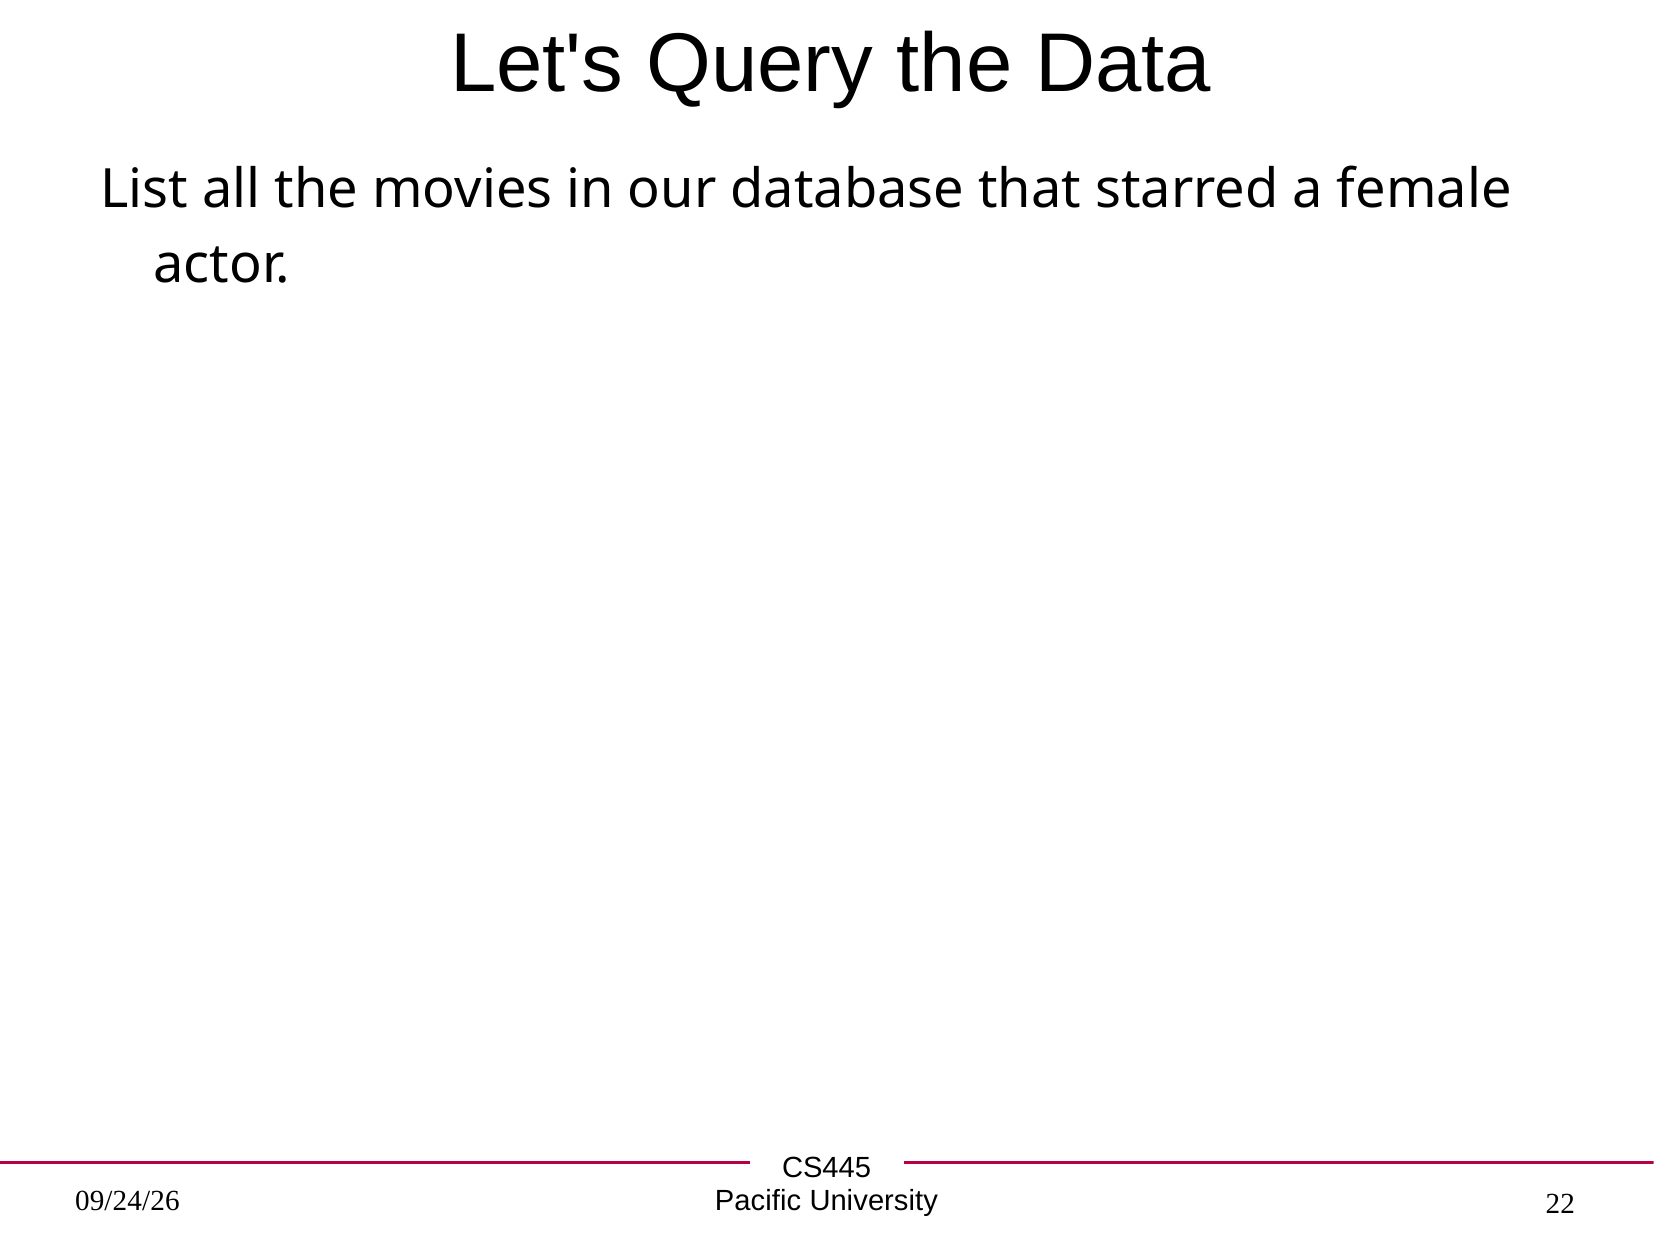

# Let's Query the Data
List all the movies in our database that starred a female actor.